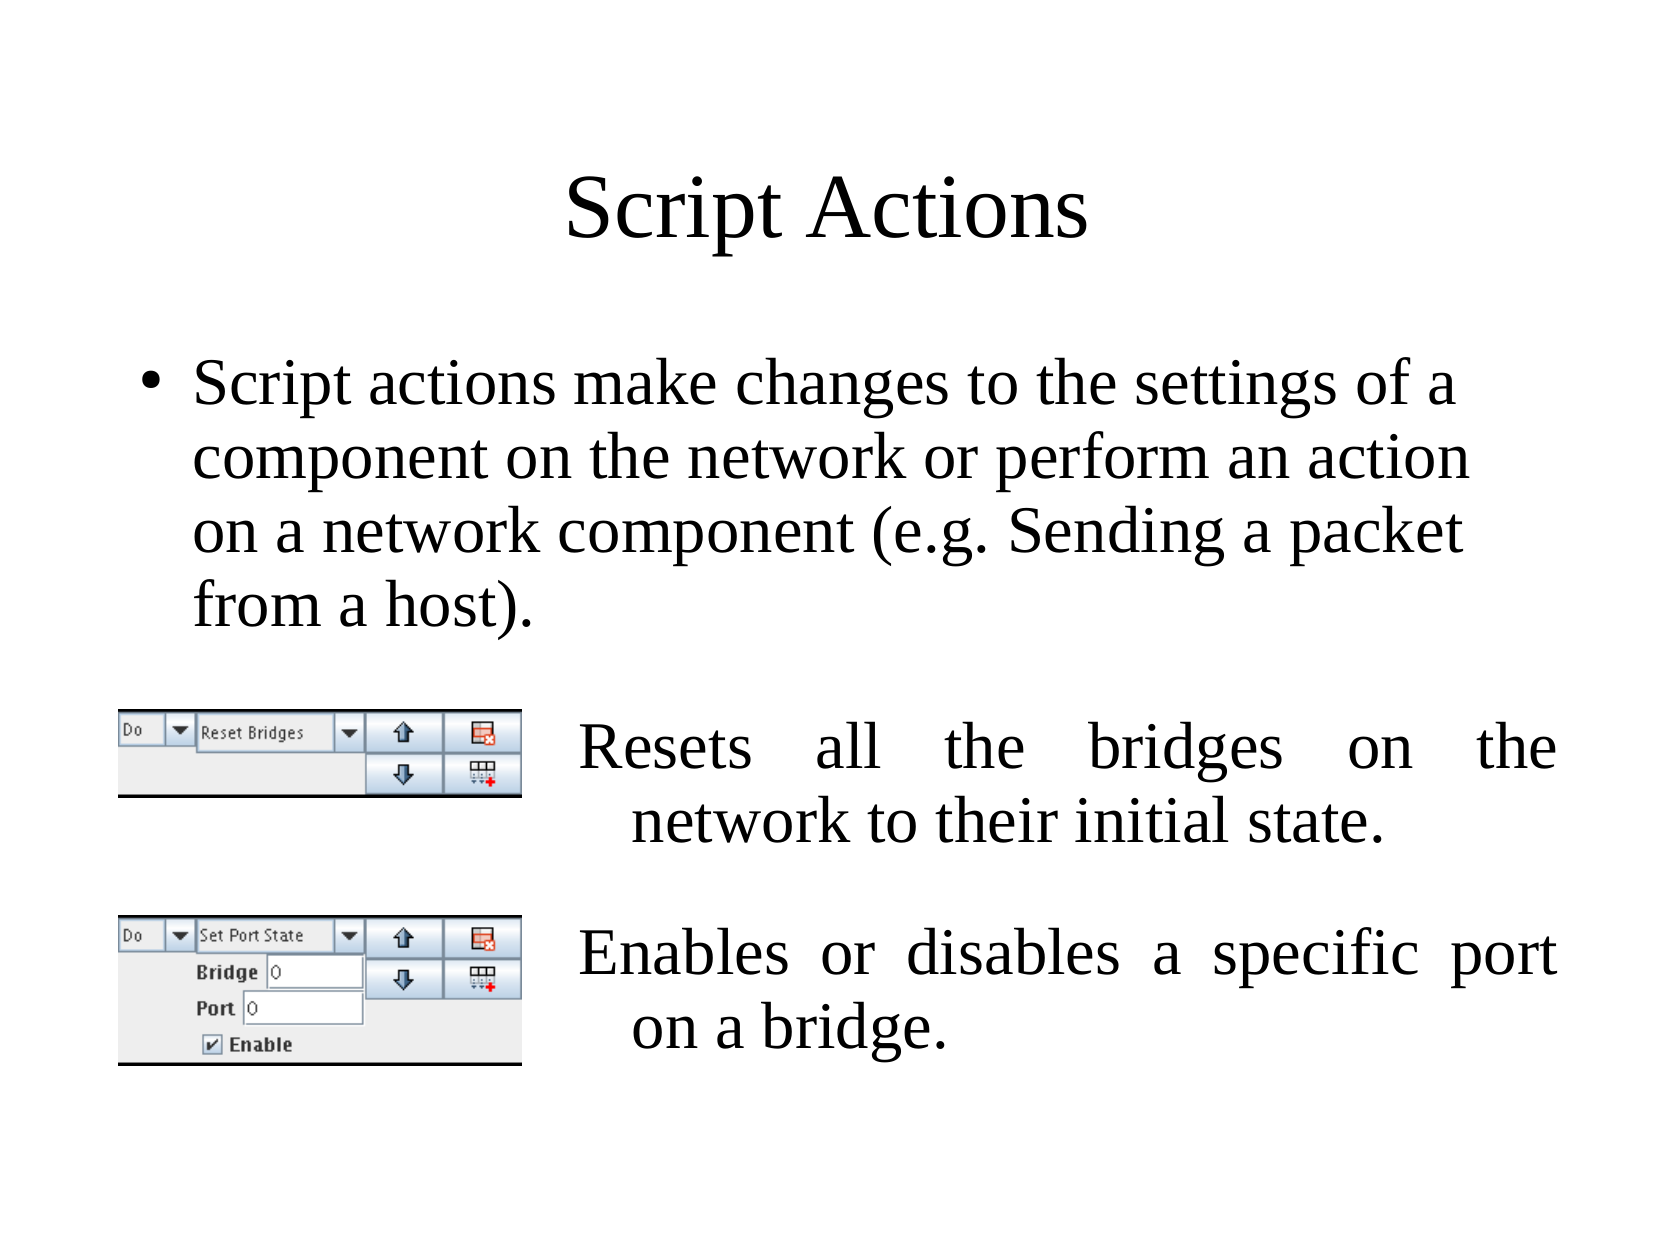

# Script Actions
Script actions make changes to the settings of a component on the network or perform an action on a network component (e.g. Sending a packet from a host).
Resets all the bridges on the network to their initial state.
Enables or disables a specific port on a bridge.